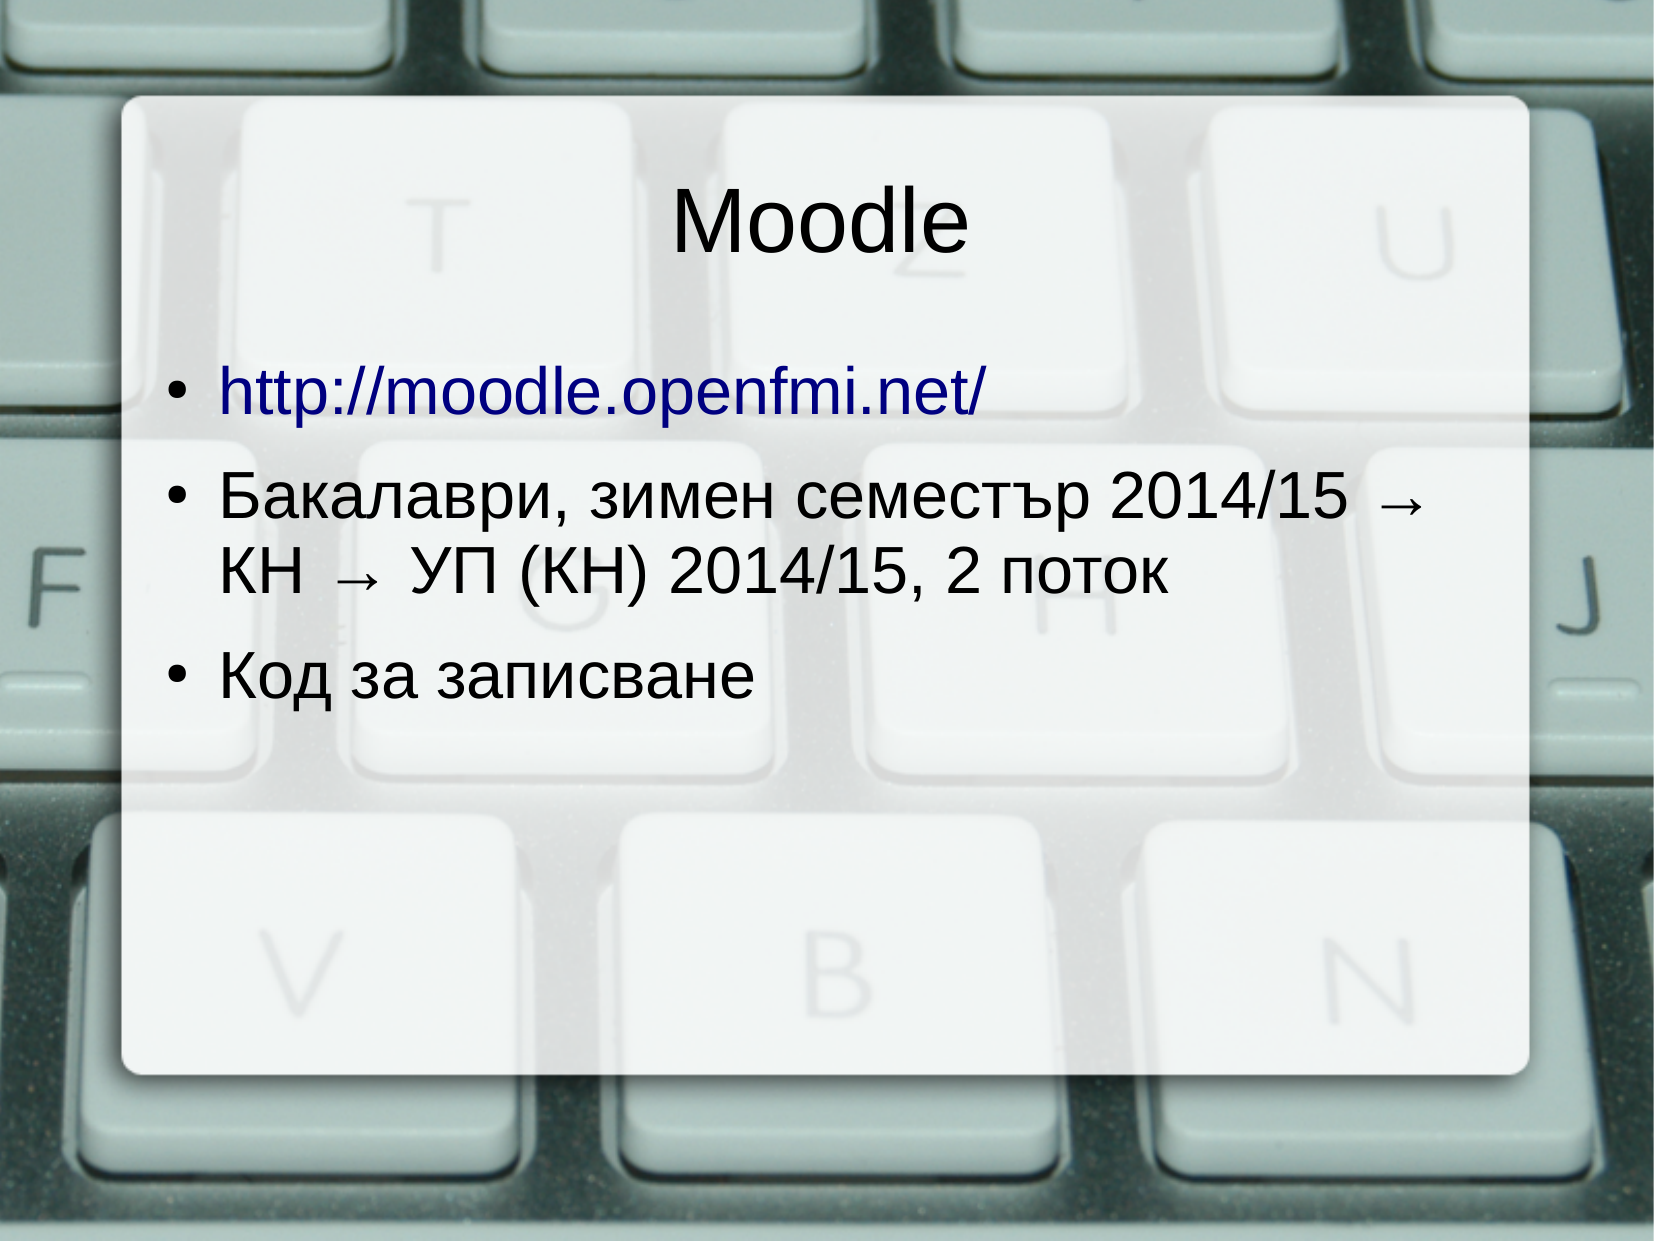

# Moodle
http://moodle.openfmi.net/
Бакалаври, зимен семестър 2014/15 → КН → УП (КН) 2014/15, 2 поток
Код за записване